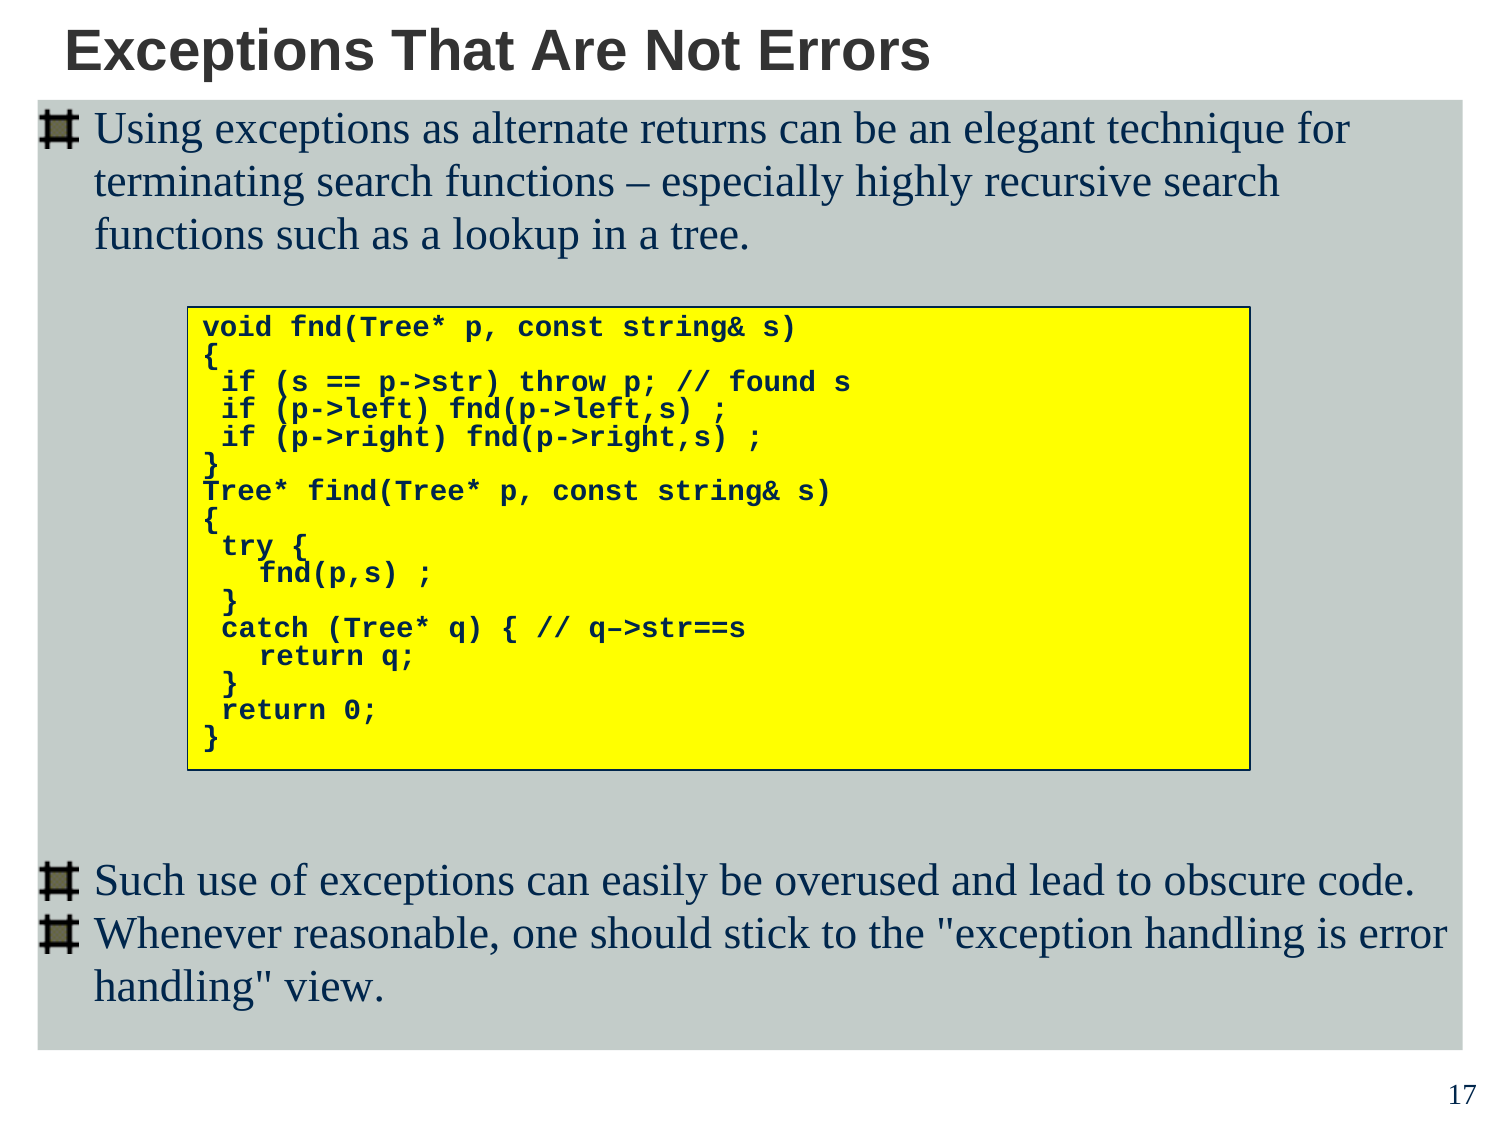

# Exceptions That Are Not Errors
Using exceptions as alternate returns can be an elegant technique for terminating search functions – especially highly recursive search functions such as a lookup in a tree.
Such use of exceptions can easily be overused and lead to obscure code.
Whenever reasonable, one should stick to the "exception handling is error handling" view.
void fnd(Tree* p, const string& s)
{
	if (s == p->str) throw p; // found s
	if (p->left) fnd(p->left,s) ;
	if (p->right) fnd(p->right,s) ;
}
Tree* find(Tree* p, const string& s)
{
	try {
		fnd(p,s) ;
	}
	catch (Tree* q) { // q–>str==s
		return q;
	}
	return 0;
}